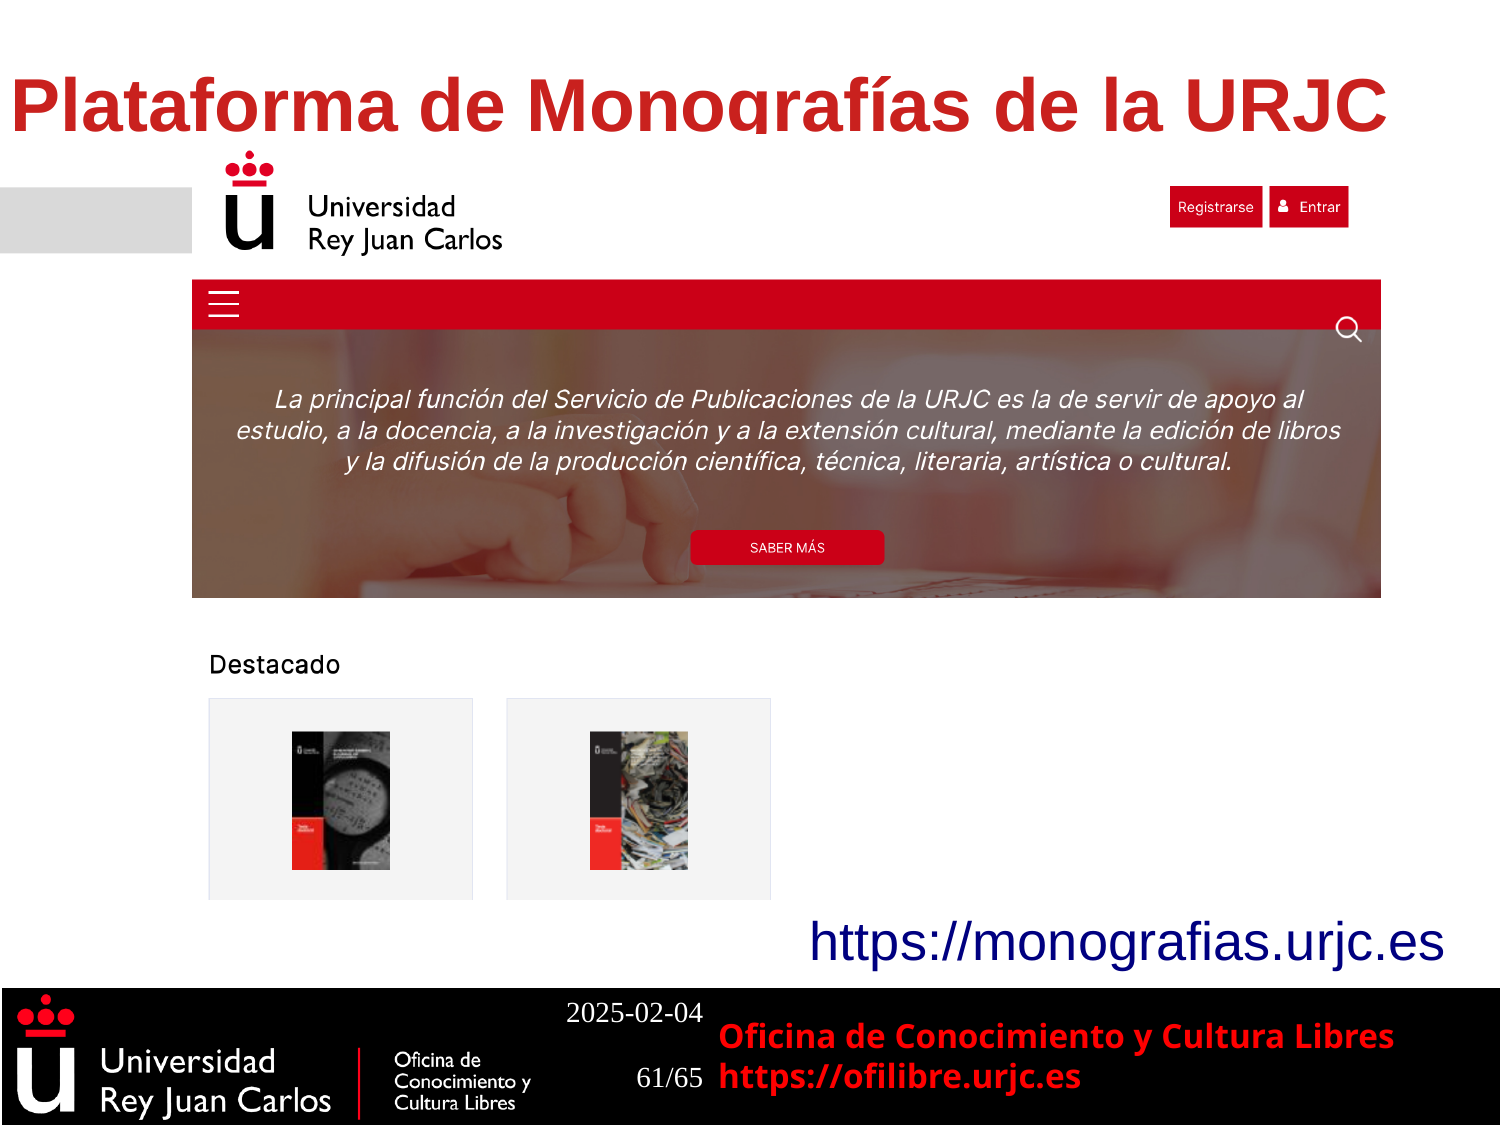

#
Plataforma de Monografías de la URJC
https://monografias.urjc.es